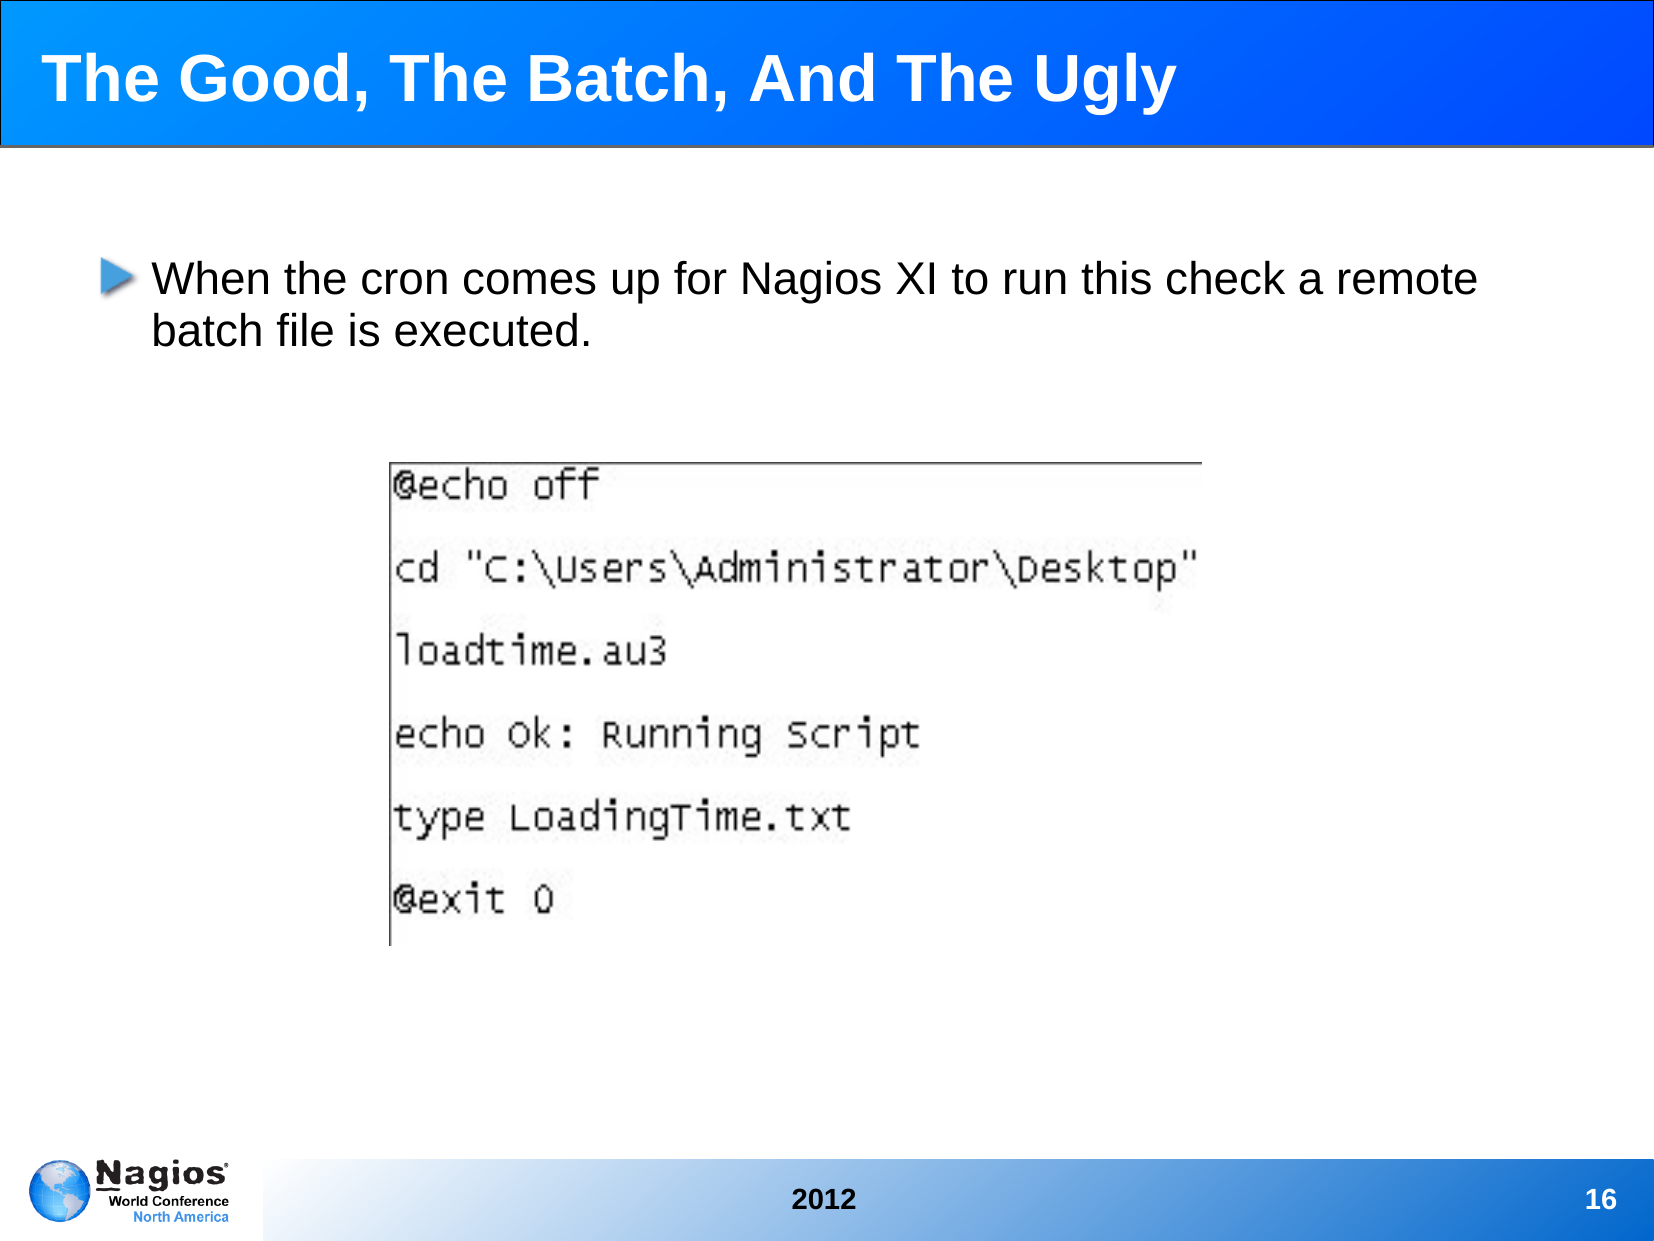

# The Good, The Batch, And The Ugly
When the cron comes up for Nagios XI to run this check a remote batch file is executed.
2011
16